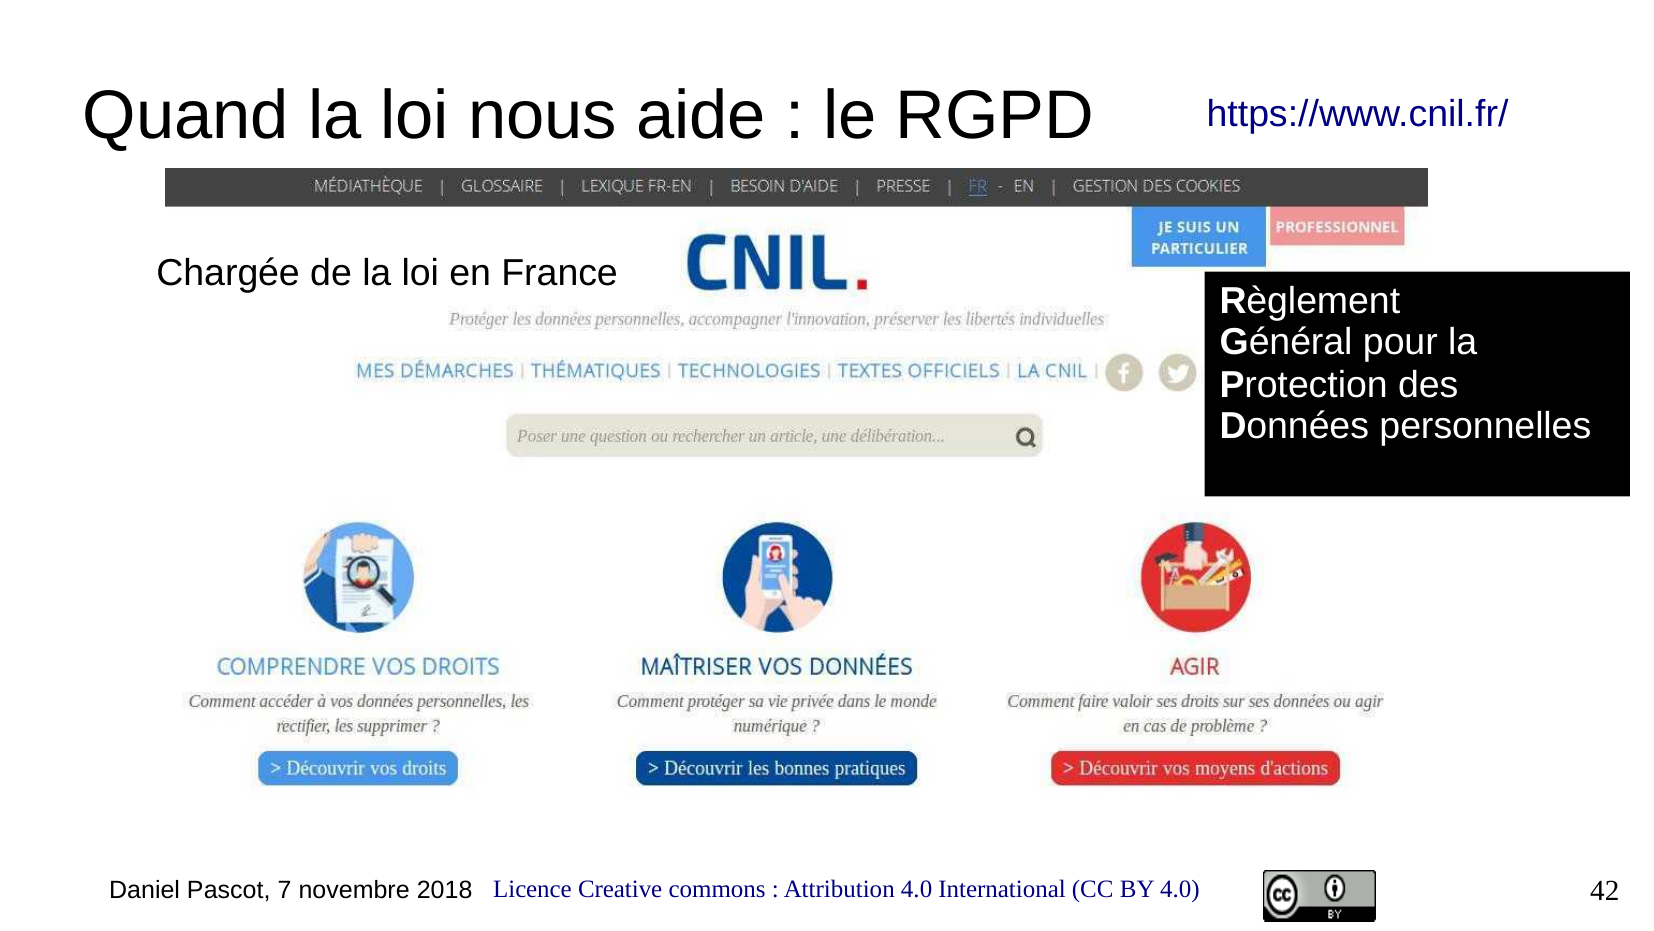

# Quand la loi nous aide : le RGPD
https://www.cnil.fr/
Chargée de la loi en France
Règlement
Général pour la
Protection des
Données personnelles
42